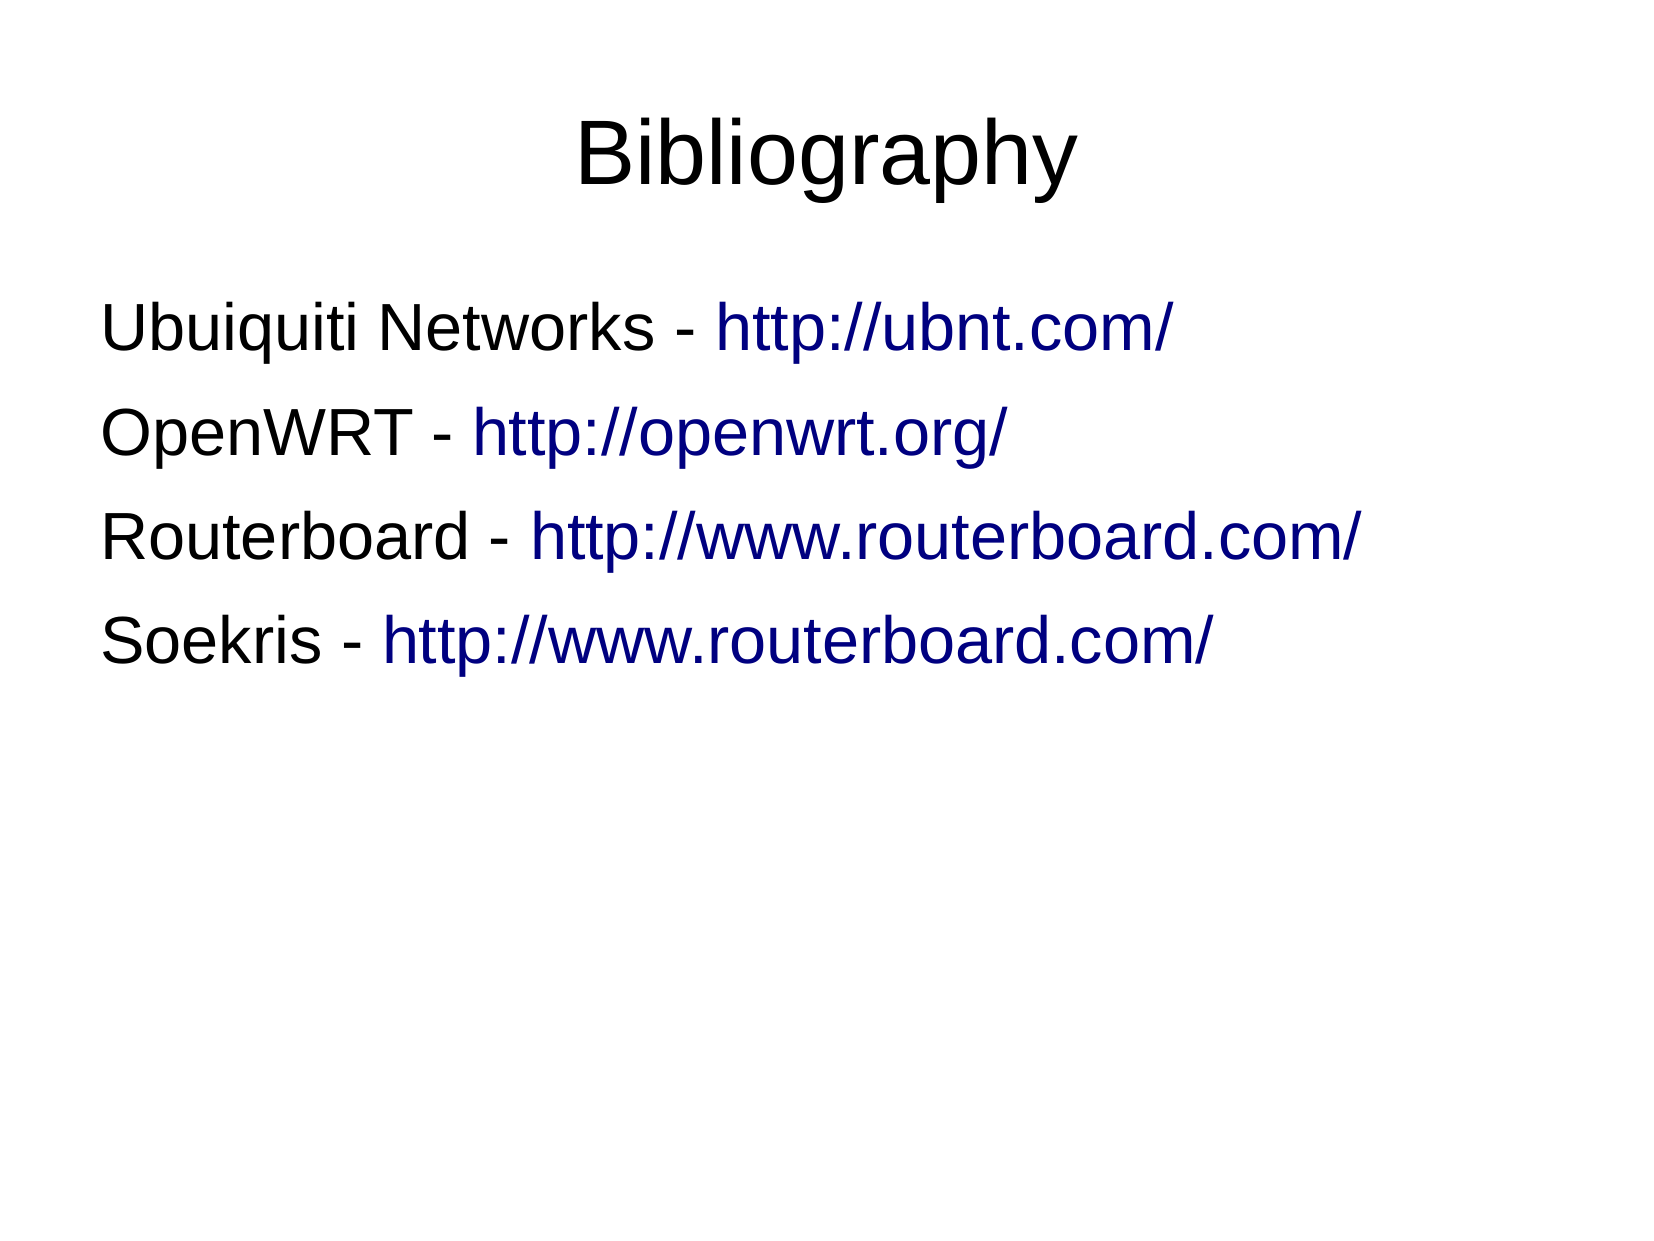

# Bibliography
Ubuiquiti Networks - http://ubnt.com/
OpenWRT - http://openwrt.org/
Routerboard - http://www.routerboard.com/
Soekris - http://www.routerboard.com/